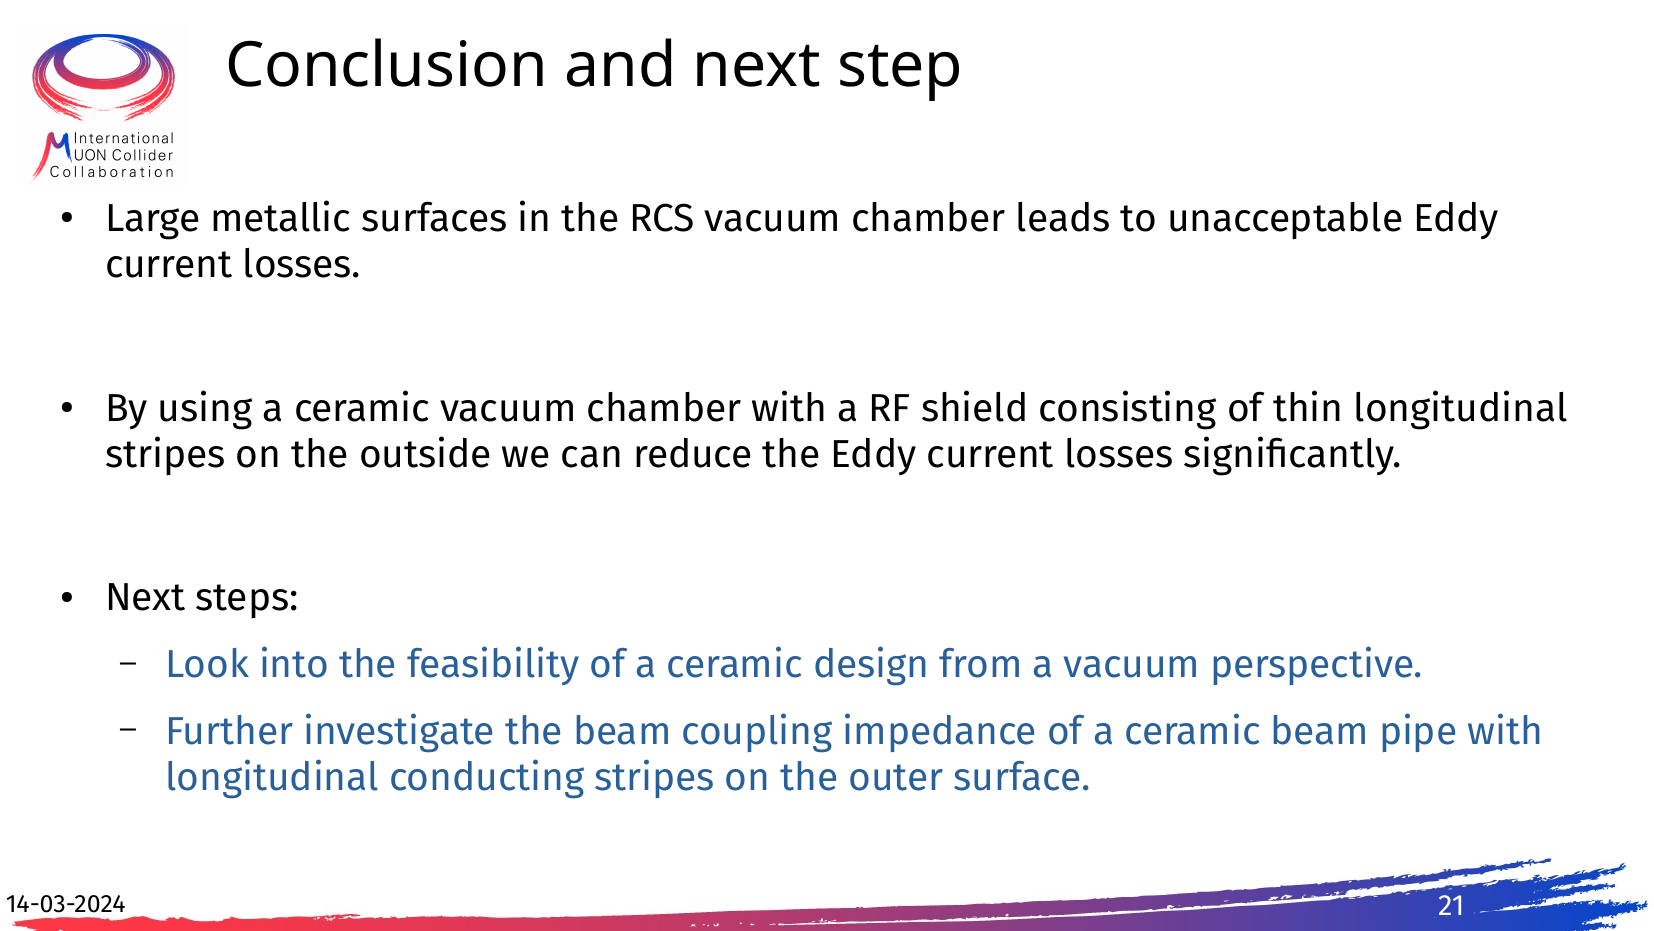

# Conclusion and next step
Large metallic surfaces in the RCS vacuum chamber leads to unacceptable Eddy current losses.
By using a ceramic vacuum chamber with a RF shield consisting of thin longitudinal stripes on the outside we can reduce the Eddy current losses significantly.
Next steps:
Look into the feasibility of a ceramic design from a vacuum perspective.
Further investigate the beam coupling impedance of a ceramic beam pipe with longitudinal conducting stripes on the outer surface.
14-03-2024
21